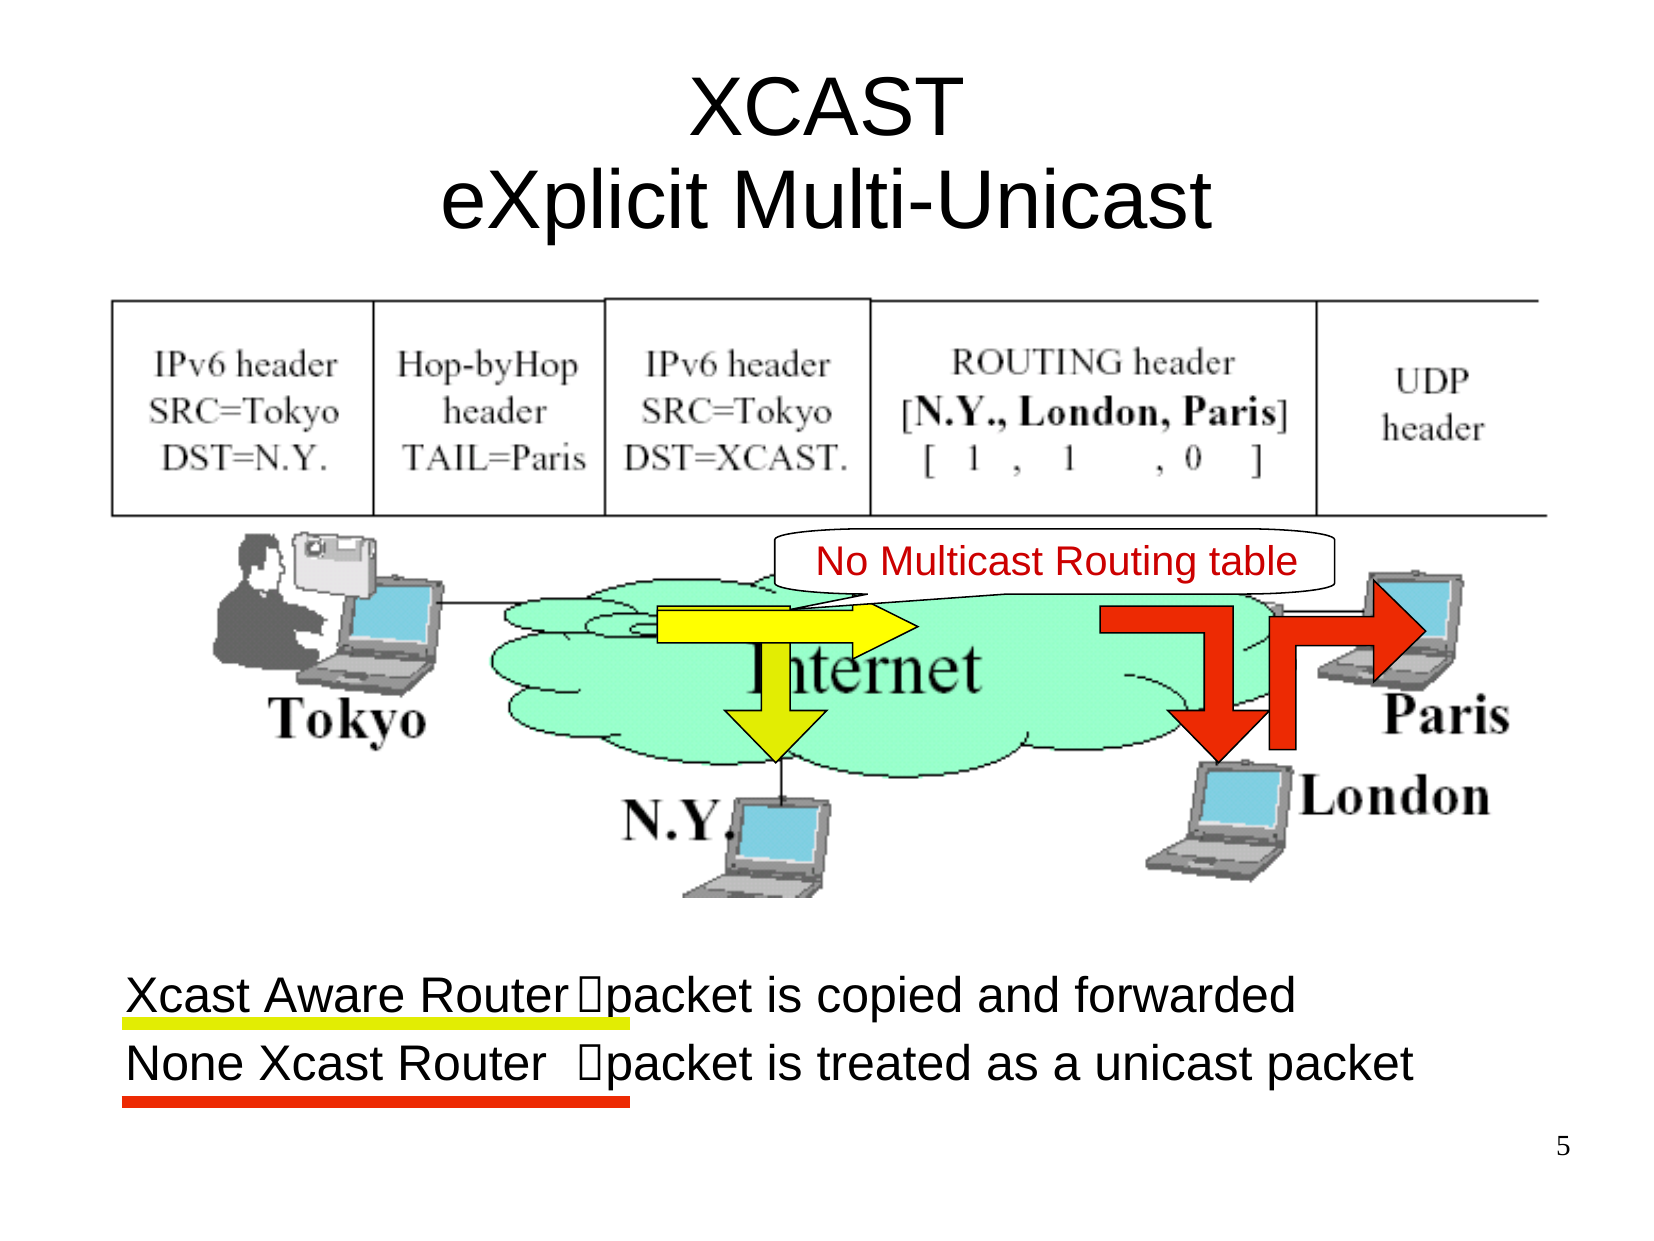

# XCAST eXplicit Multi-Unicast
No Multicast Routing table
Xcast Aware Router	：packet is copied and forwarded
None Xcast Router ：packet is treated as a unicast packet
5